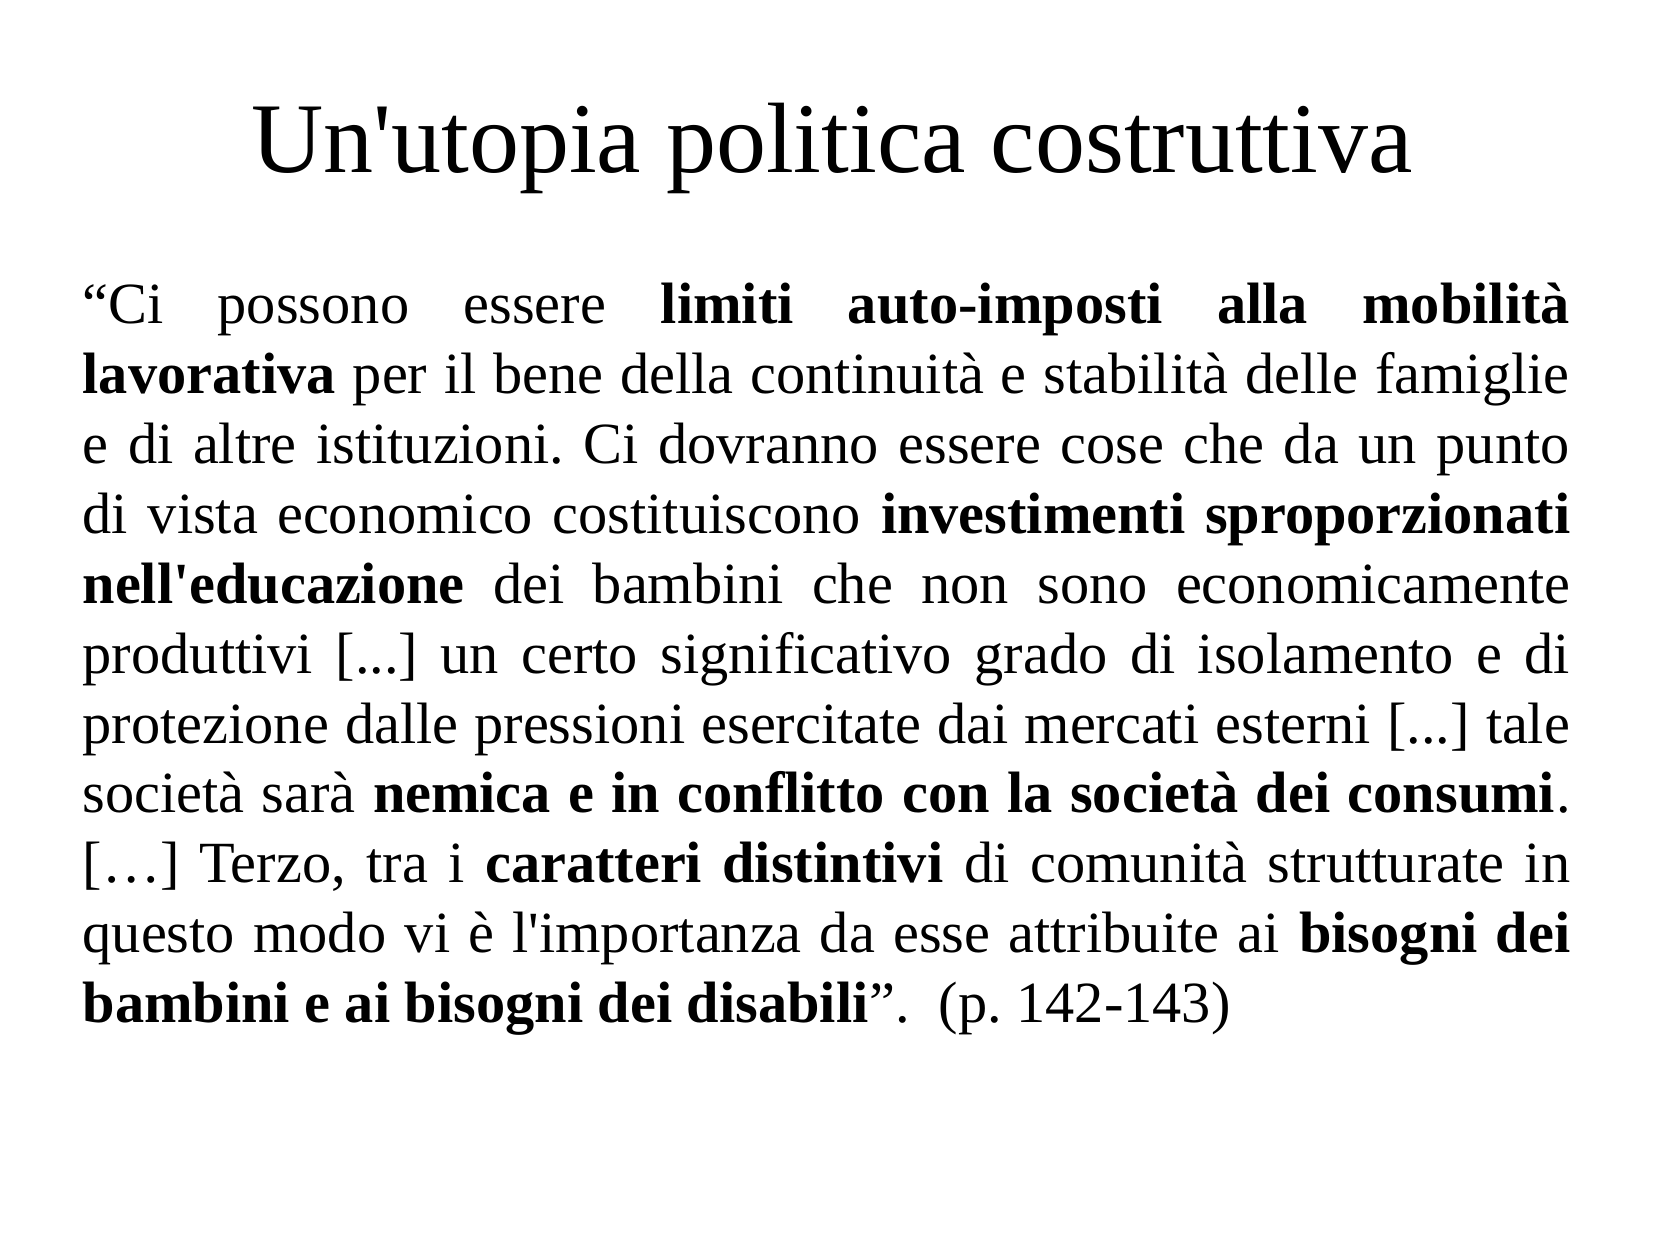

# Un'utopia politica costruttiva
“Ci possono essere limiti auto-imposti alla mobilità lavorativa per il bene della continuità e stabilità delle famiglie e di altre istituzioni. Ci dovranno essere cose che da un punto di vista economico costituiscono investimenti sproporzionati nell'educazione dei bambini che non sono economicamente produttivi [...] un certo significativo grado di isolamento e di protezione dalle pressioni esercitate dai mercati esterni [...] tale società sarà nemica e in conflitto con la società dei consumi. […] Terzo, tra i caratteri distintivi di comunità strutturate in questo modo vi è l'importanza da esse attribuite ai bisogni dei bambini e ai bisogni dei disabili”. (p. 142-143)